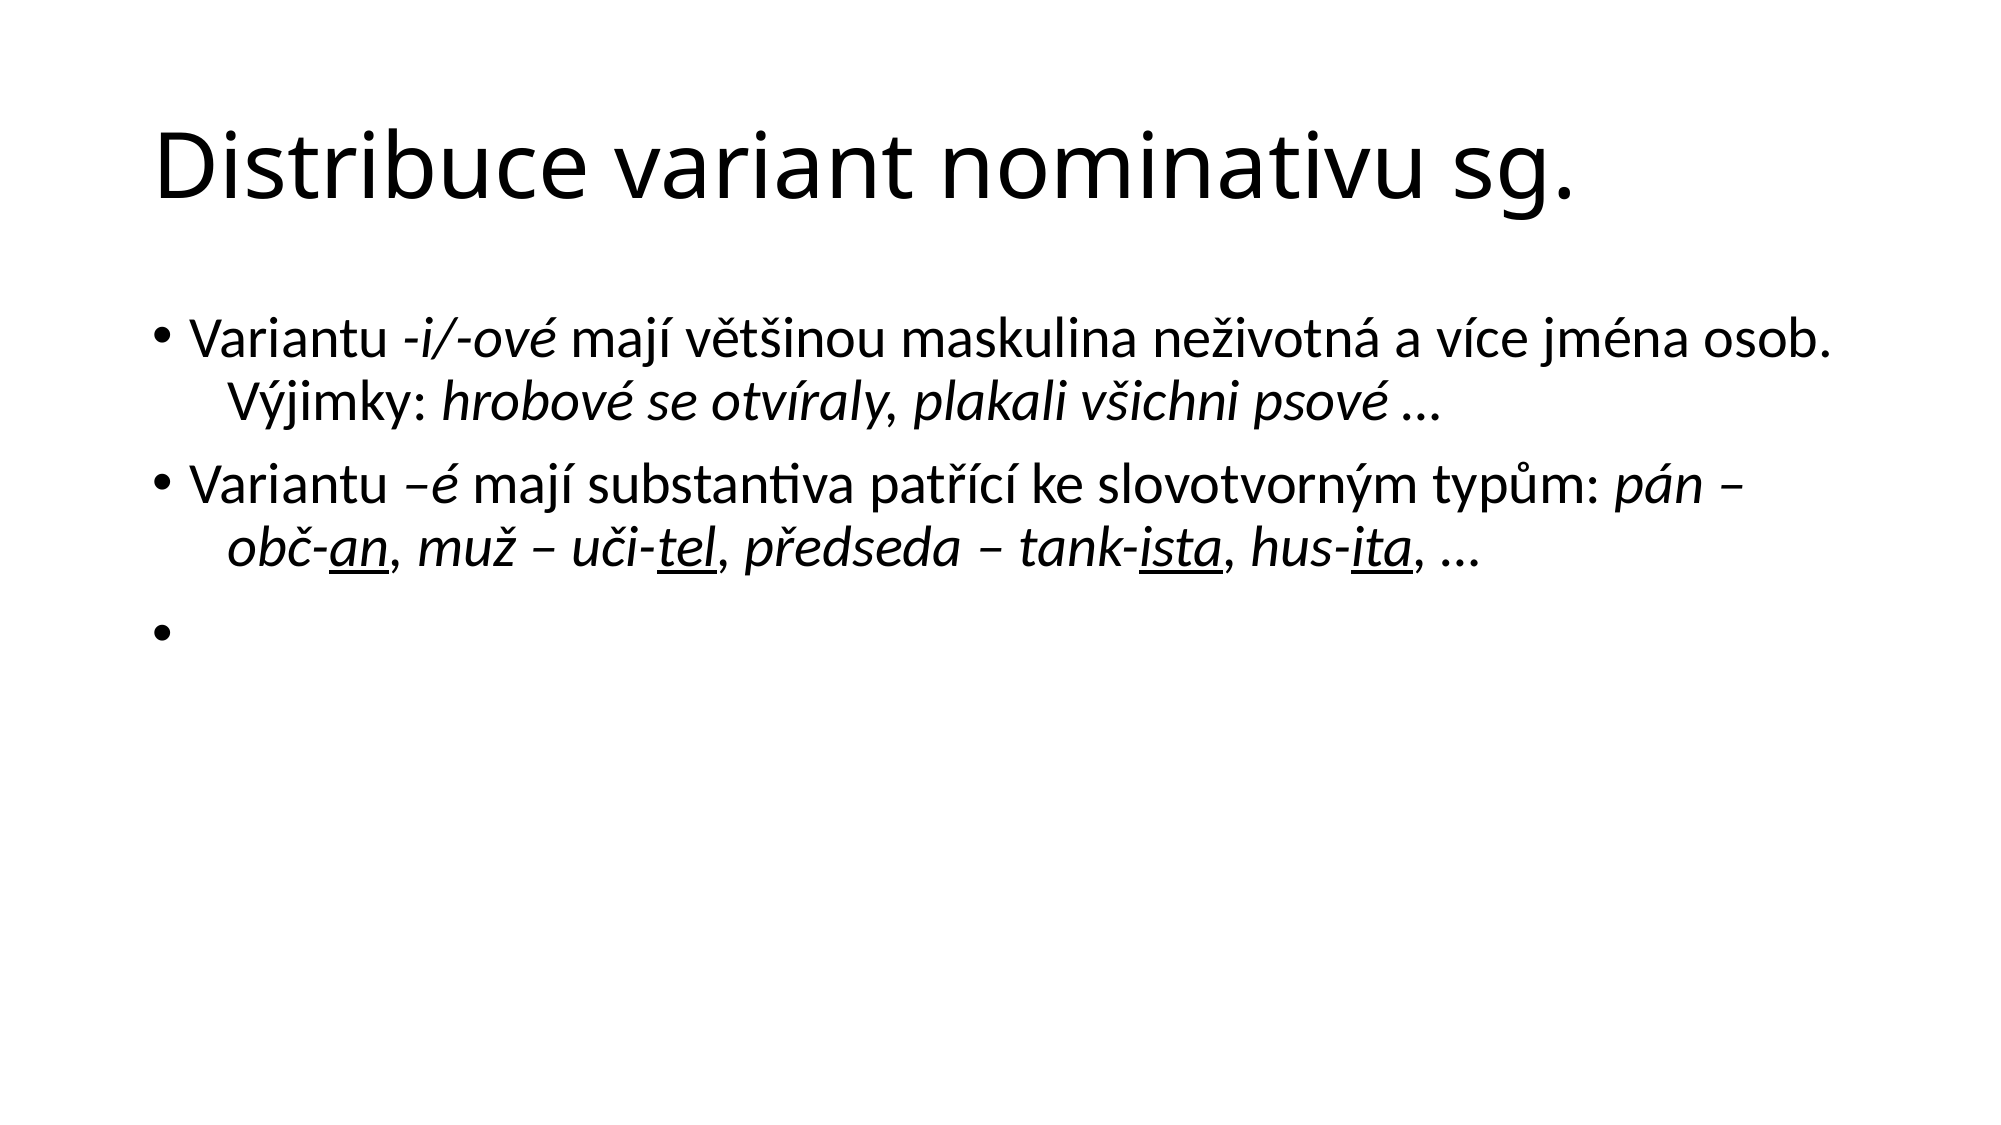

# Distribuce variant nominativu sg.
Variantu -i/-ové mají většinou maskulina neživotná a více jména osob. Výjimky: hrobové se otvíraly, plakali všichni psové …
Variantu –é mají substantiva patřící ke slovotvorným typům: pán –obč-an, muž – uči-tel, předseda – tank-ista, hus-ita, …